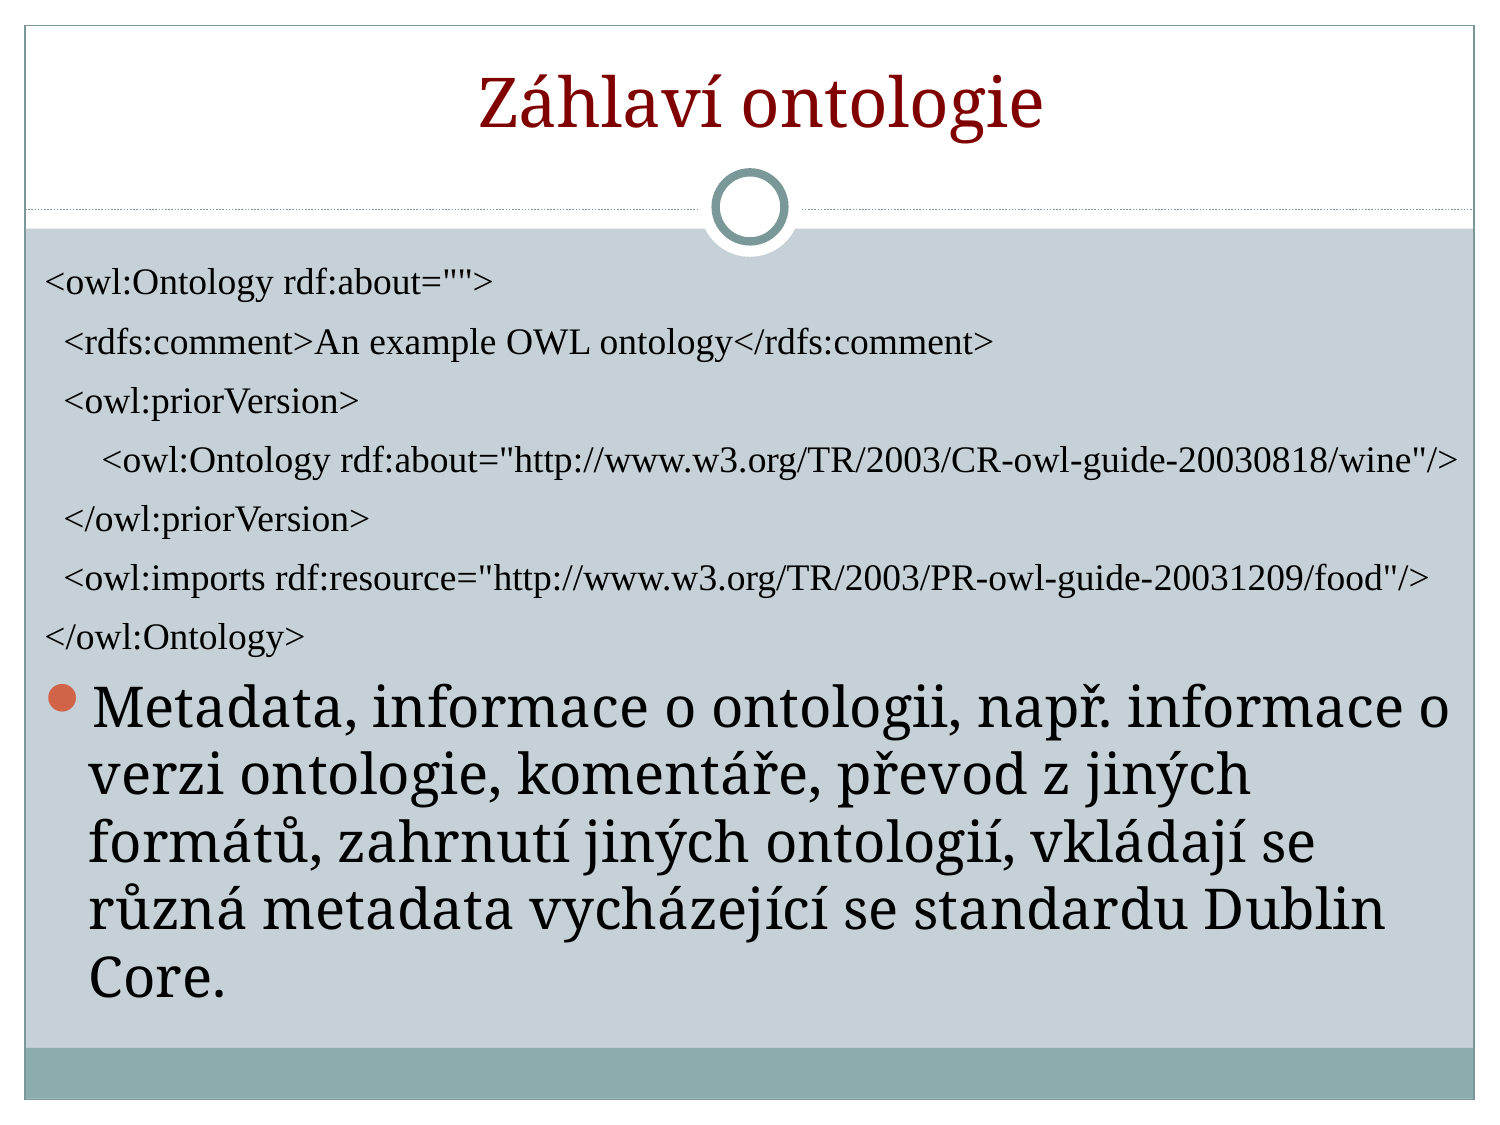

# Záhlaví ontologie
<owl:Ontology rdf:about="">
 <rdfs:comment>An example OWL ontology</rdfs:comment>
 <owl:priorVersion>
 <owl:Ontology rdf:about="http://www.w3.org/TR/2003/CR-owl-guide-20030818/wine"/>
 </owl:priorVersion>
 <owl:imports rdf:resource="http://www.w3.org/TR/2003/PR-owl-guide-20031209/food"/>
</owl:Ontology>
Metadata, informace o ontologii, např. informace o verzi ontologie, komentáře, převod z jiných formátů, zahrnutí jiných ontologií, vkládají se různá metadata vycházející se standardu Dublin Core.